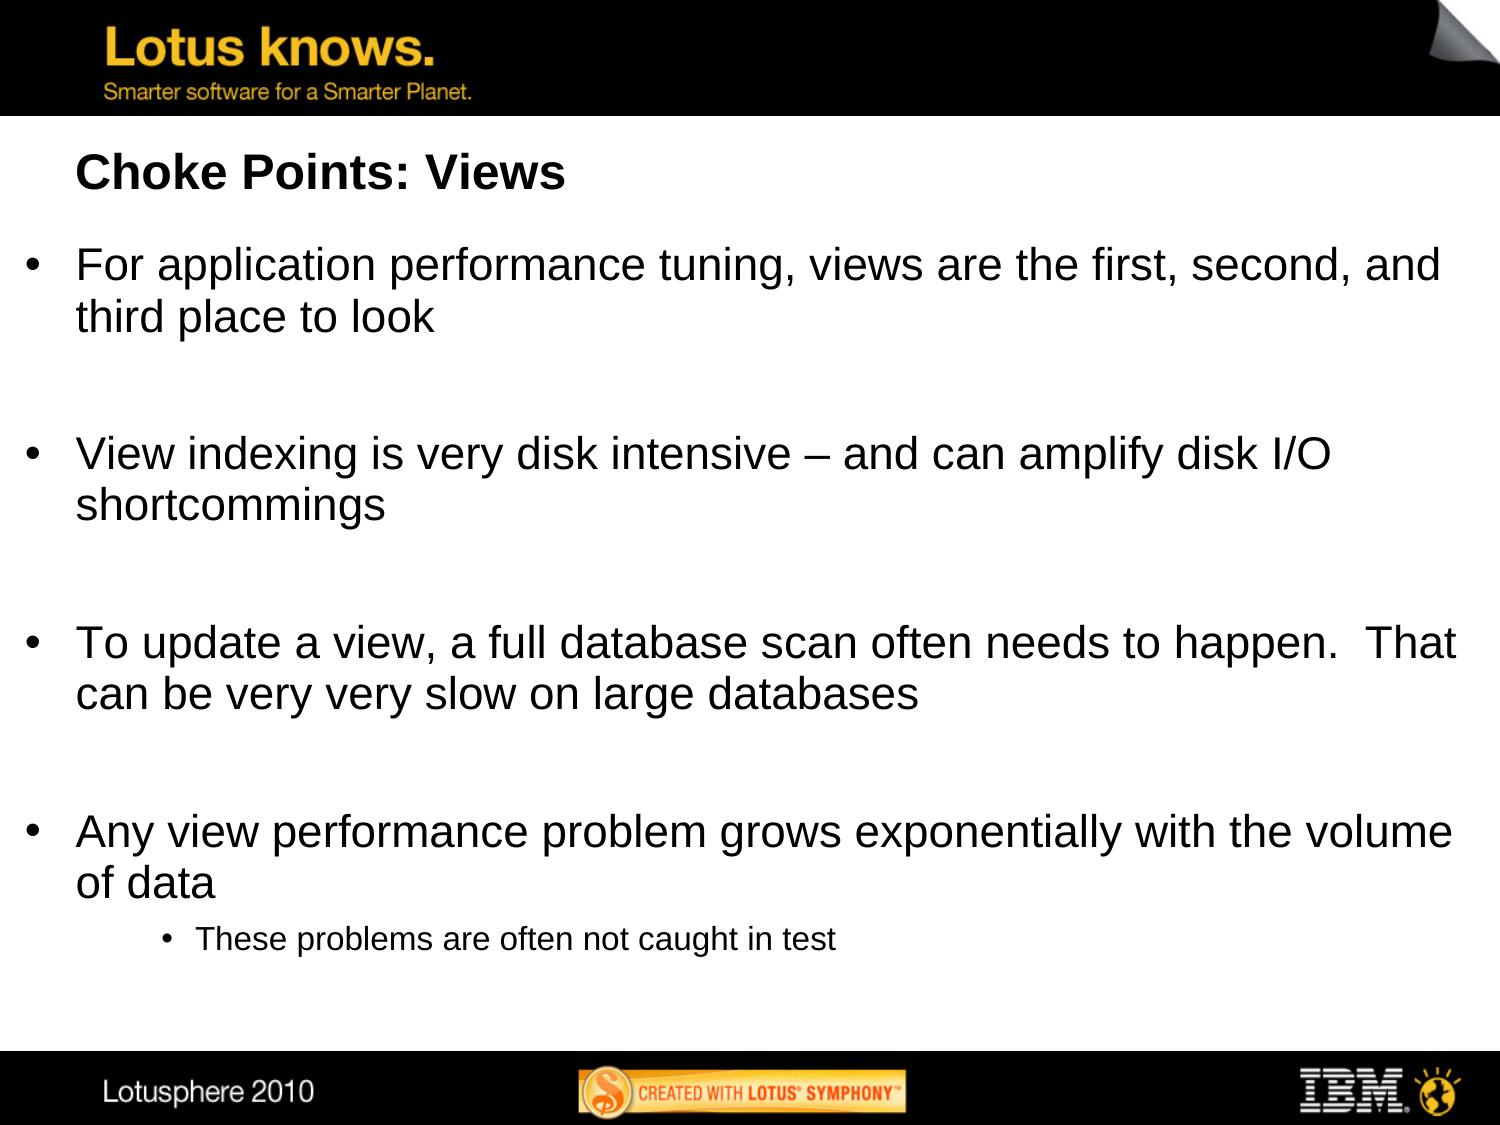

# Choke Points: Views
For application performance tuning, views are the first, second, and third place to look
View indexing is very disk intensive – and can amplify disk I/O shortcommings
To update a view, a full database scan often needs to happen. That can be very very slow on large databases
Any view performance problem grows exponentially with the volume of data
These problems are often not caught in test